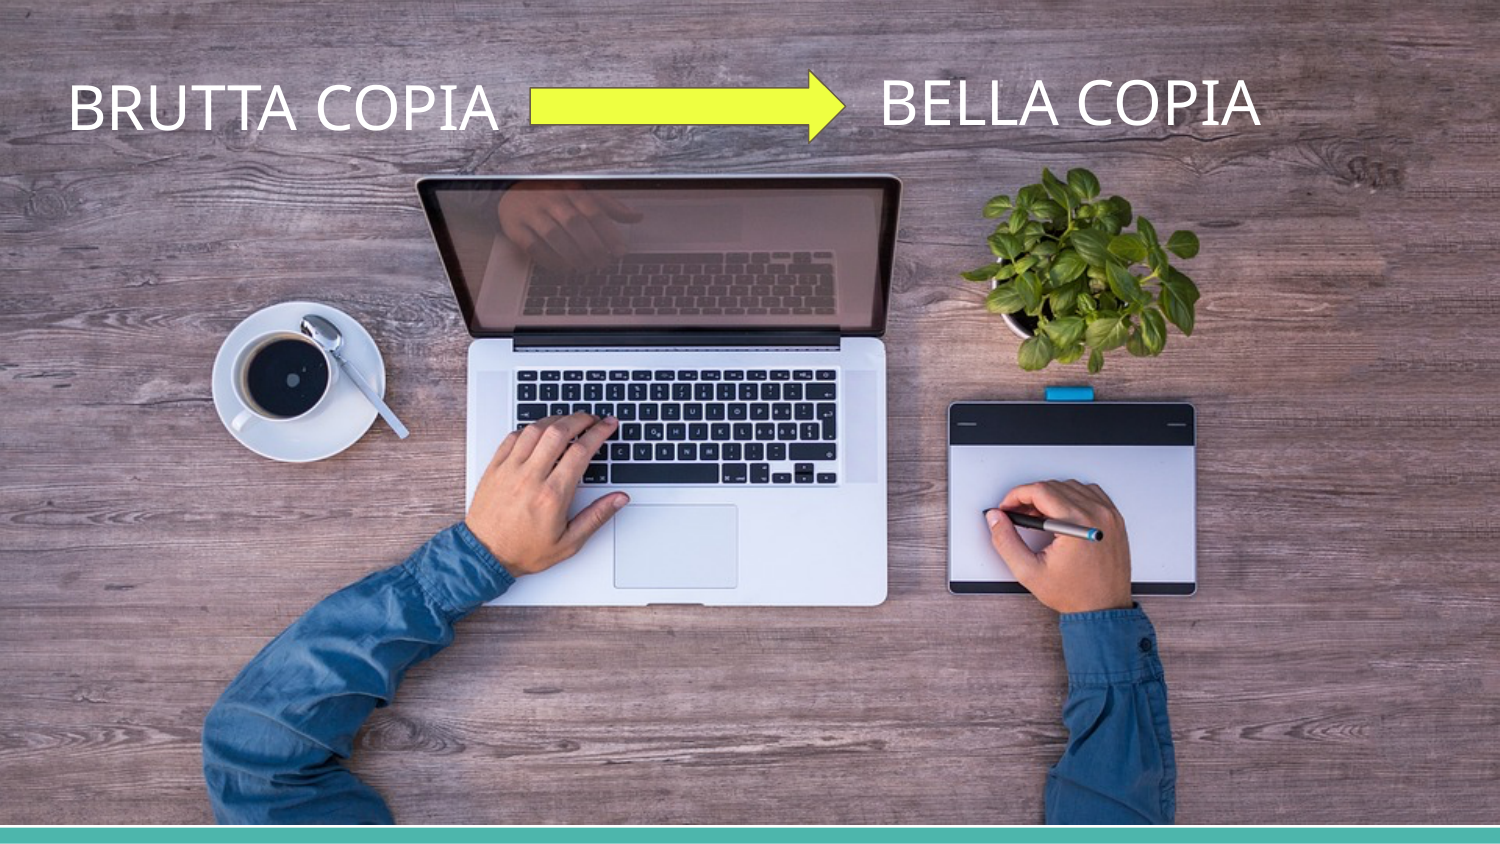

BELLA COPIA
BRUTTA COPIA
# Dalla brutta alla bella copia